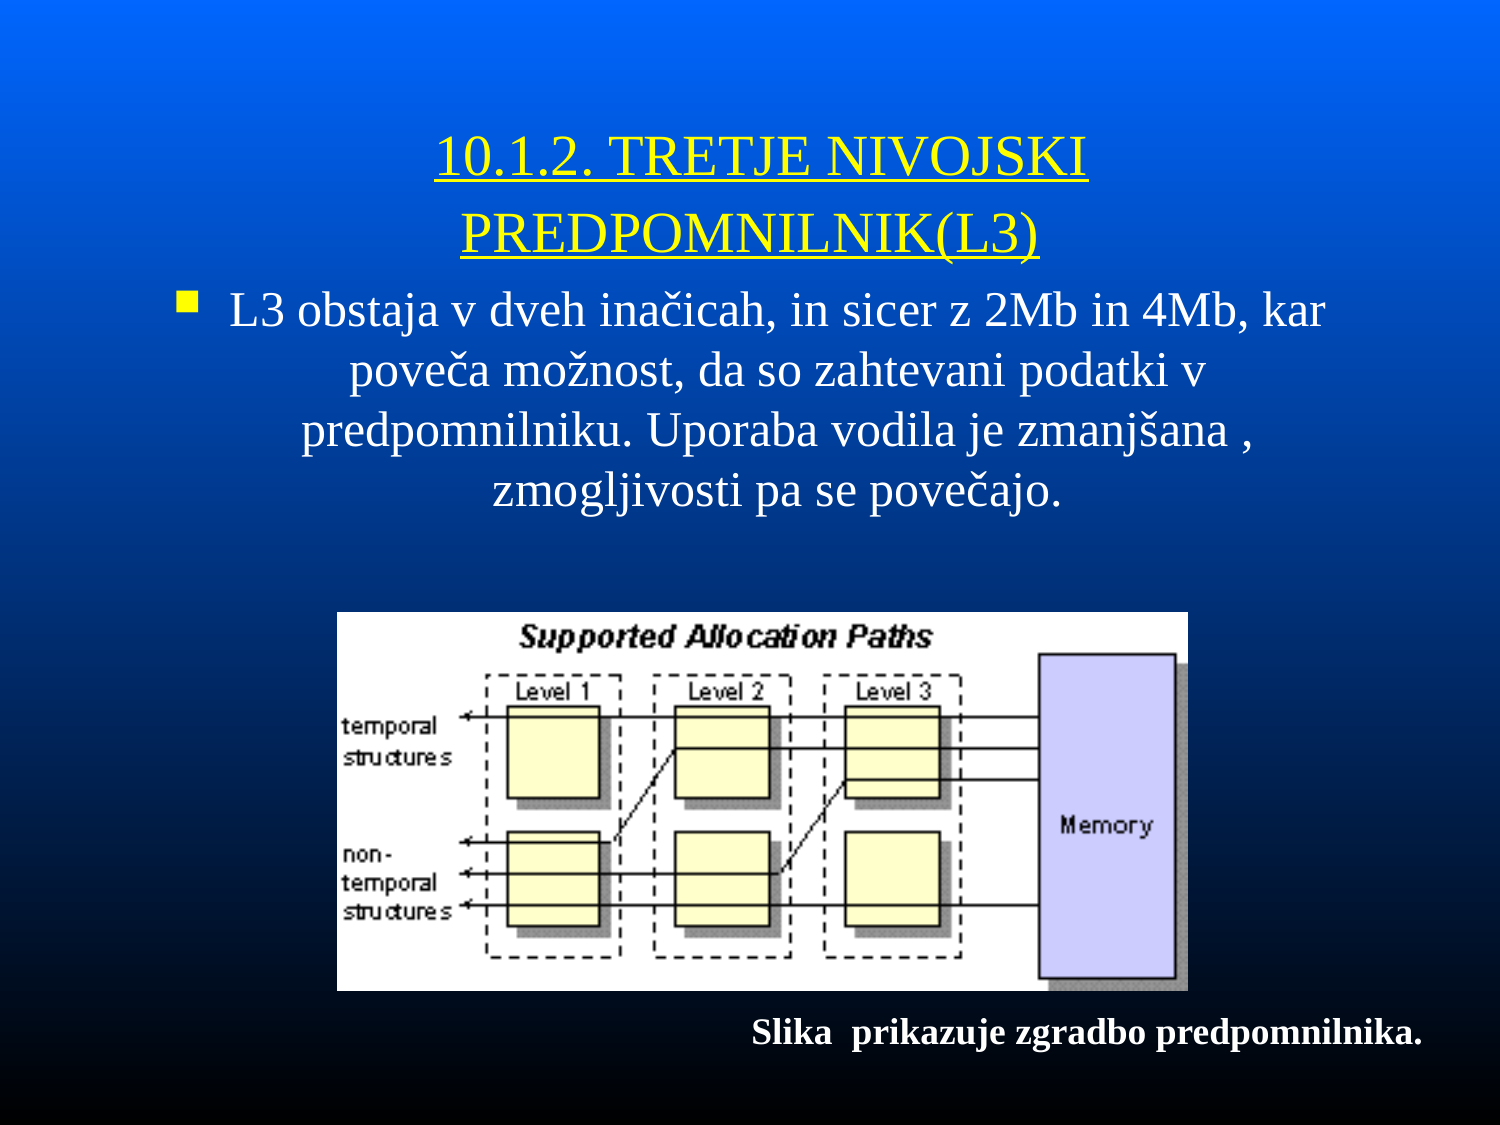

# 10.1.2. TRETJE NIVOJSKI PREDPOMNILNIK(L3)
L3 obstaja v dveh inačicah, in sicer z 2Mb in 4Mb, kar poveča možnost, da so zahtevani podatki v predpomnilniku. Uporaba vodila je zmanjšana , zmogljivosti pa se povečajo.
Slika prikazuje zgradbo predpomnilnika.